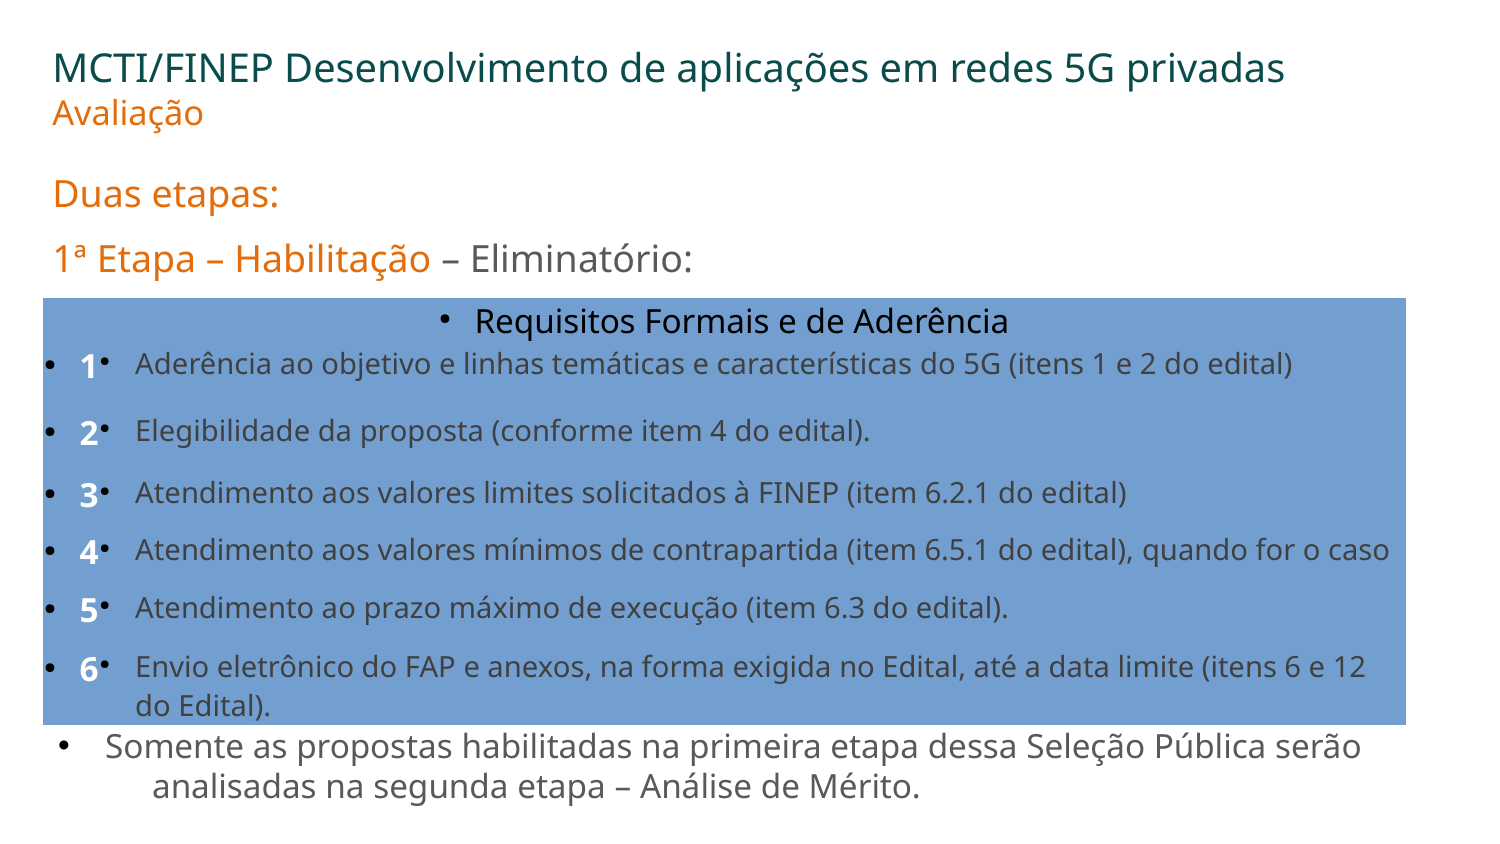

MCTI/FINEP Desenvolvimento de aplicações em redes 5G privadas
Avaliação
Duas etapas:
1ª Etapa – Habilitação – Eliminatório:
| Requisitos Formais e de Aderência | |
| --- | --- |
| 1 | Aderência ao objetivo e linhas temáticas e características do 5G (itens 1 e 2 do edital) |
| 2 | Elegibilidade da proposta (conforme item 4 do edital). |
| 3 | Atendimento aos valores limites solicitados à FINEP (item 6.2.1 do edital) |
| 4 | Atendimento aos valores mínimos de contrapartida (item 6.5.1 do edital), quando for o caso |
| 5 | Atendimento ao prazo máximo de execução (item 6.3 do edital). |
| 6 | Envio eletrônico do FAP e anexos, na forma exigida no Edital, até a data limite (itens 6 e 12 do Edital). |
Somente as propostas habilitadas na primeira etapa dessa Seleção Pública serão analisadas na segunda etapa – Análise de Mérito.